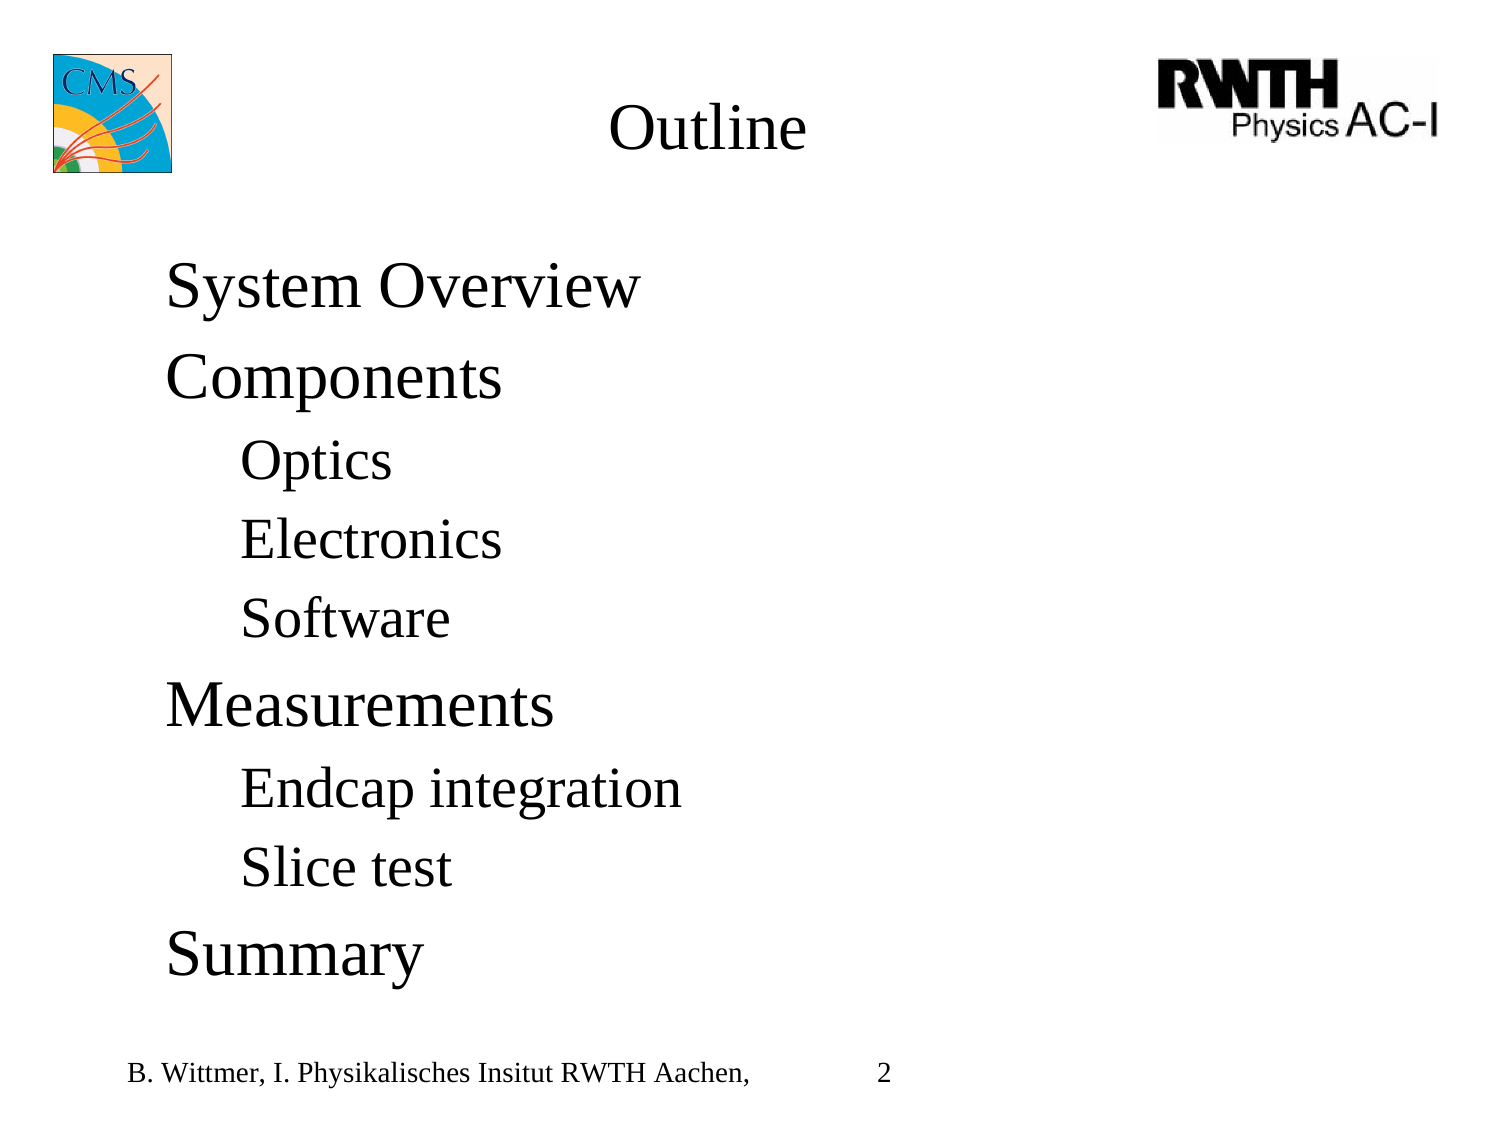

# Outline
System Overview
Components
Optics
Electronics
Software
Measurements
Endcap integration
Slice test
Summary